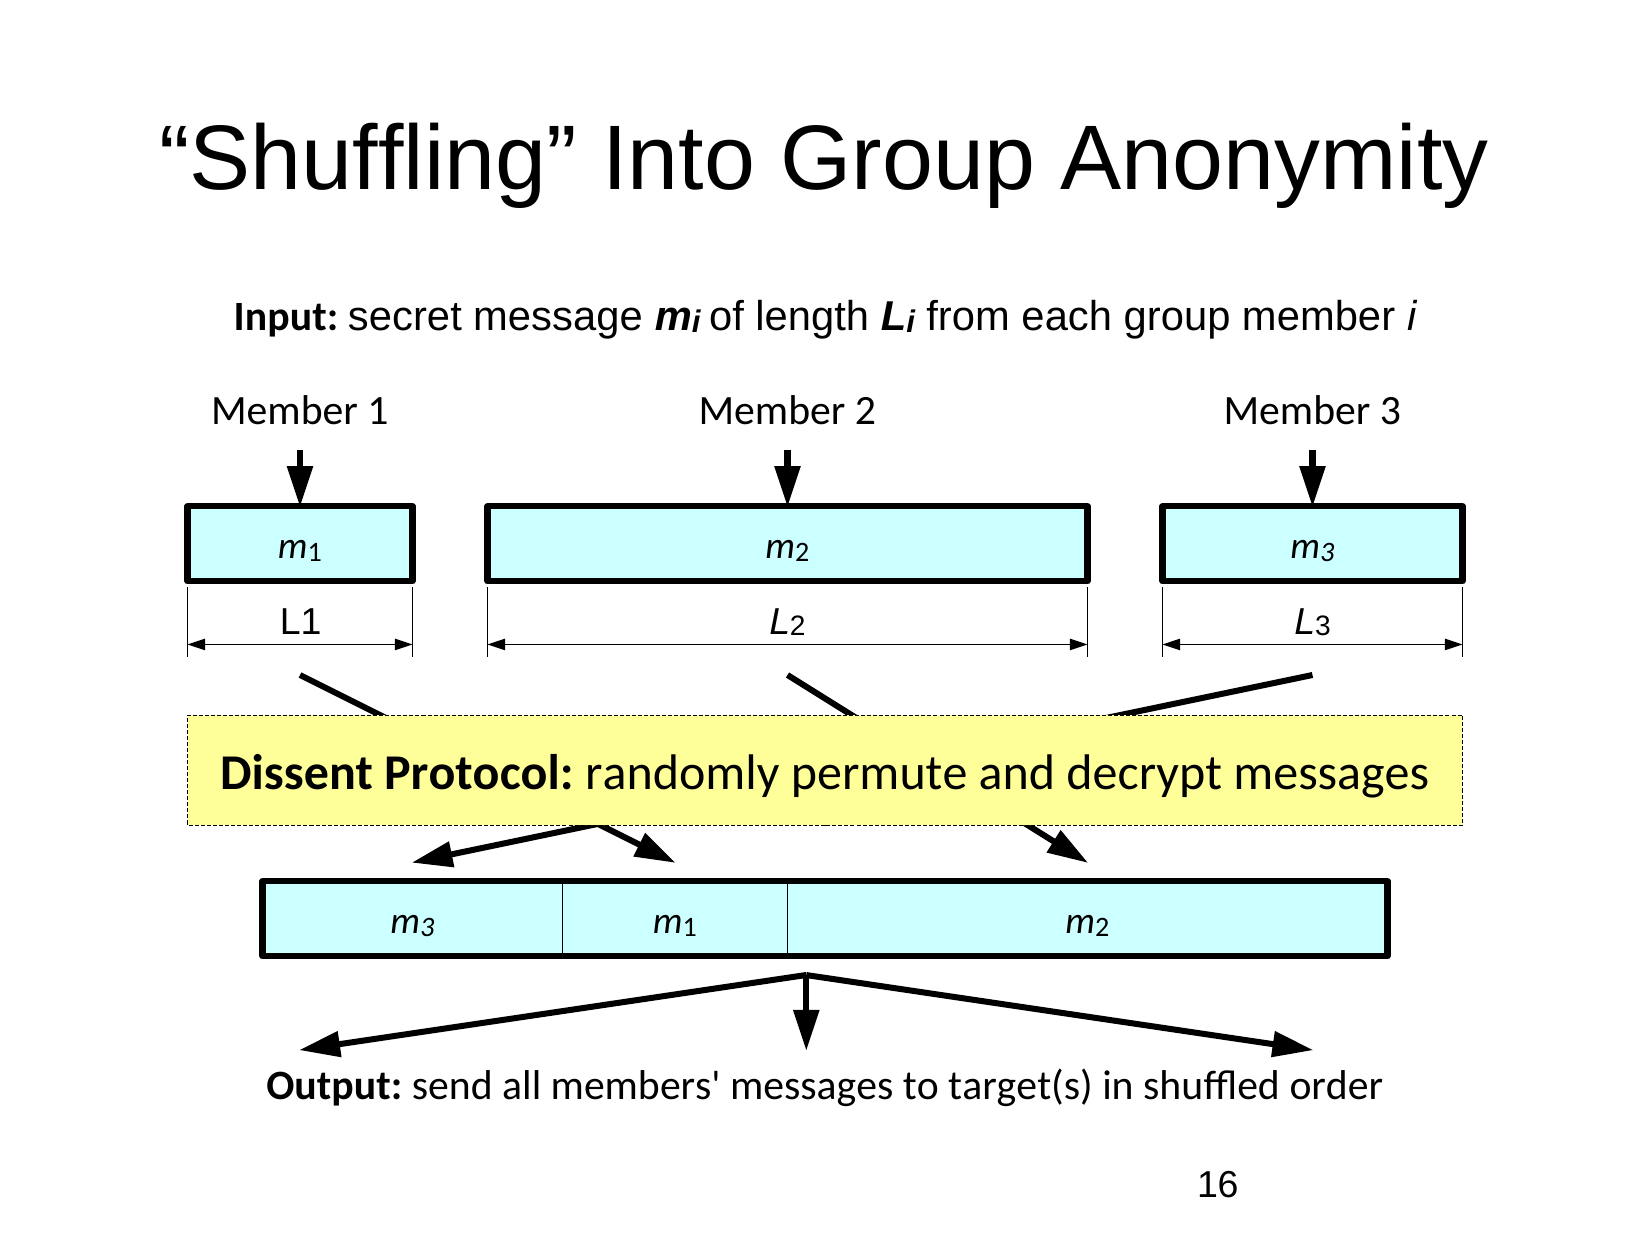

# “Shuffling” Into Group Anonymity
Input: secret message mi of length Li from each group member i
Member 1
Member 2
Member 3
m1
m2
m3
Dissent Protocol: randomly permute and decrypt messages
m3
m1
m2
Output: send all members' messages to target(s) in shuffled order
16